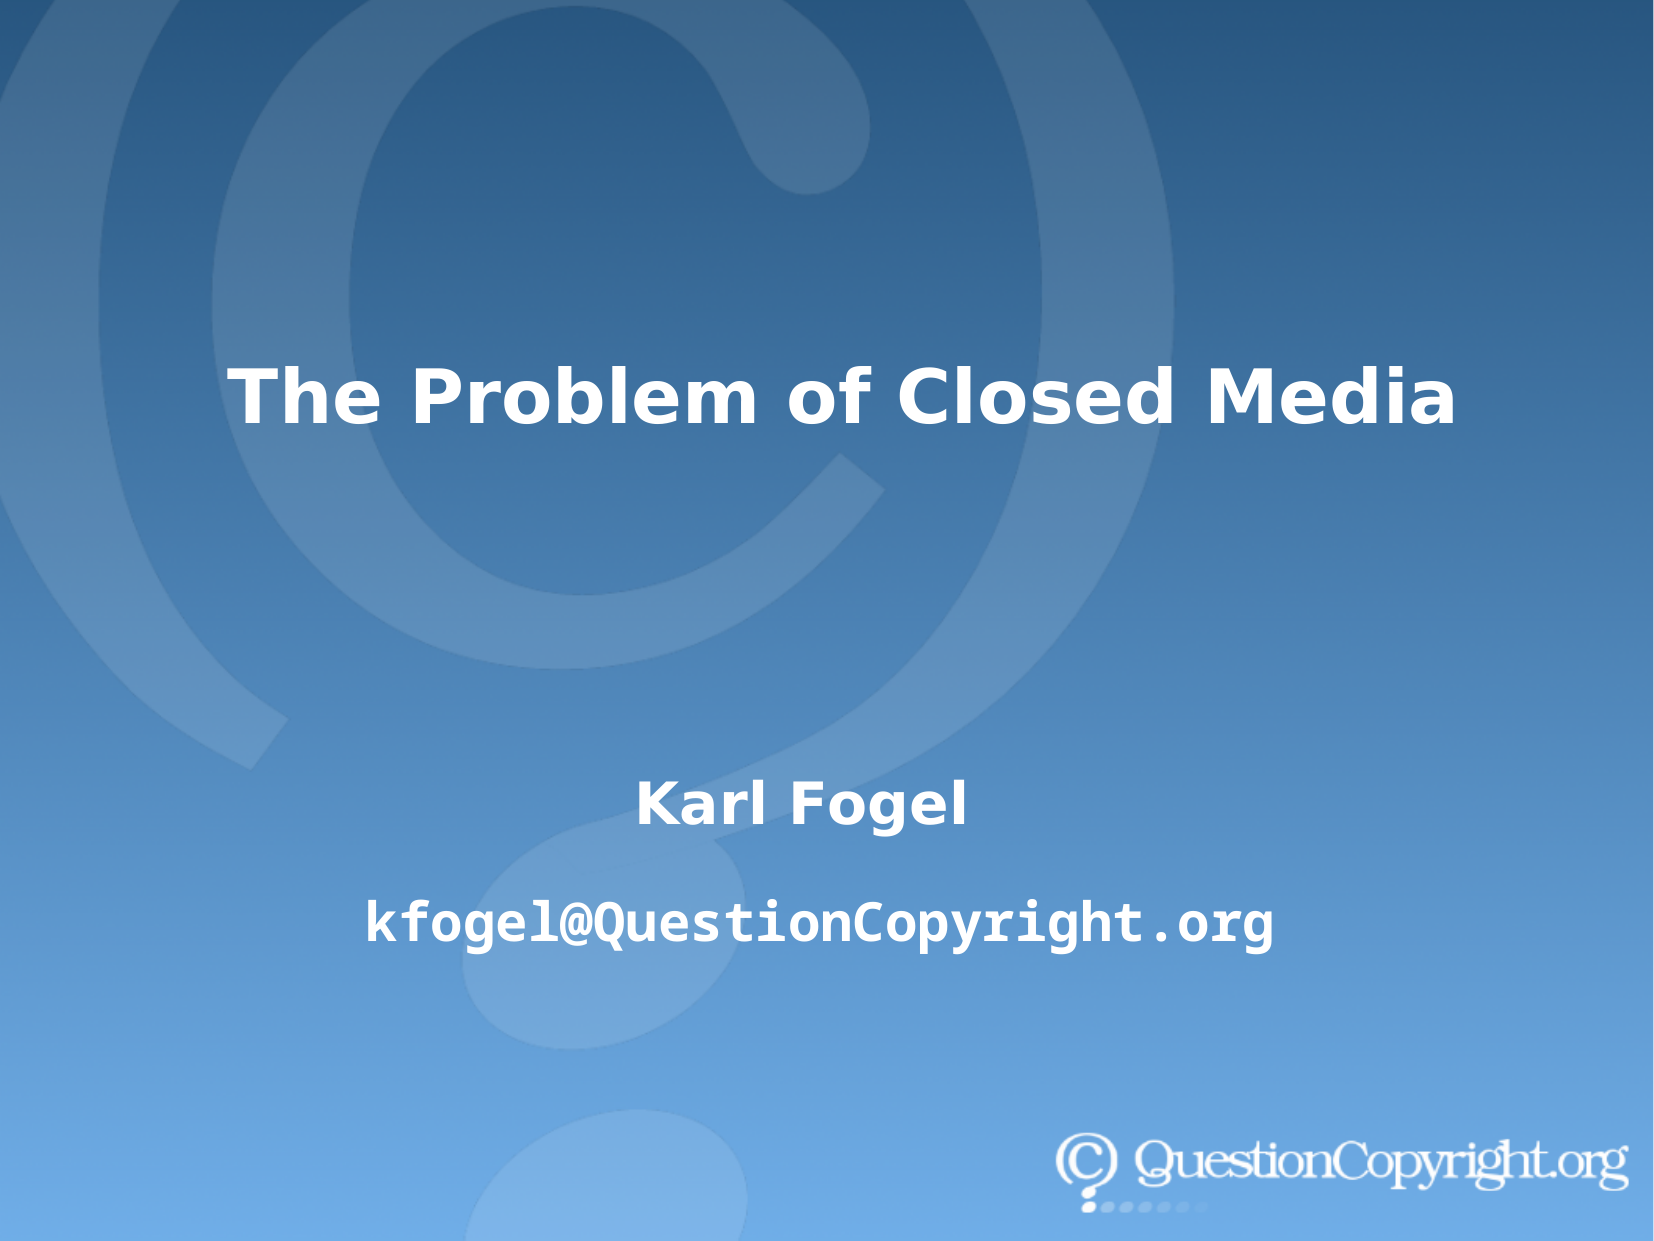

The Problem of Closed Media
Karl Fogel
kfogel@QuestionCopyright.org